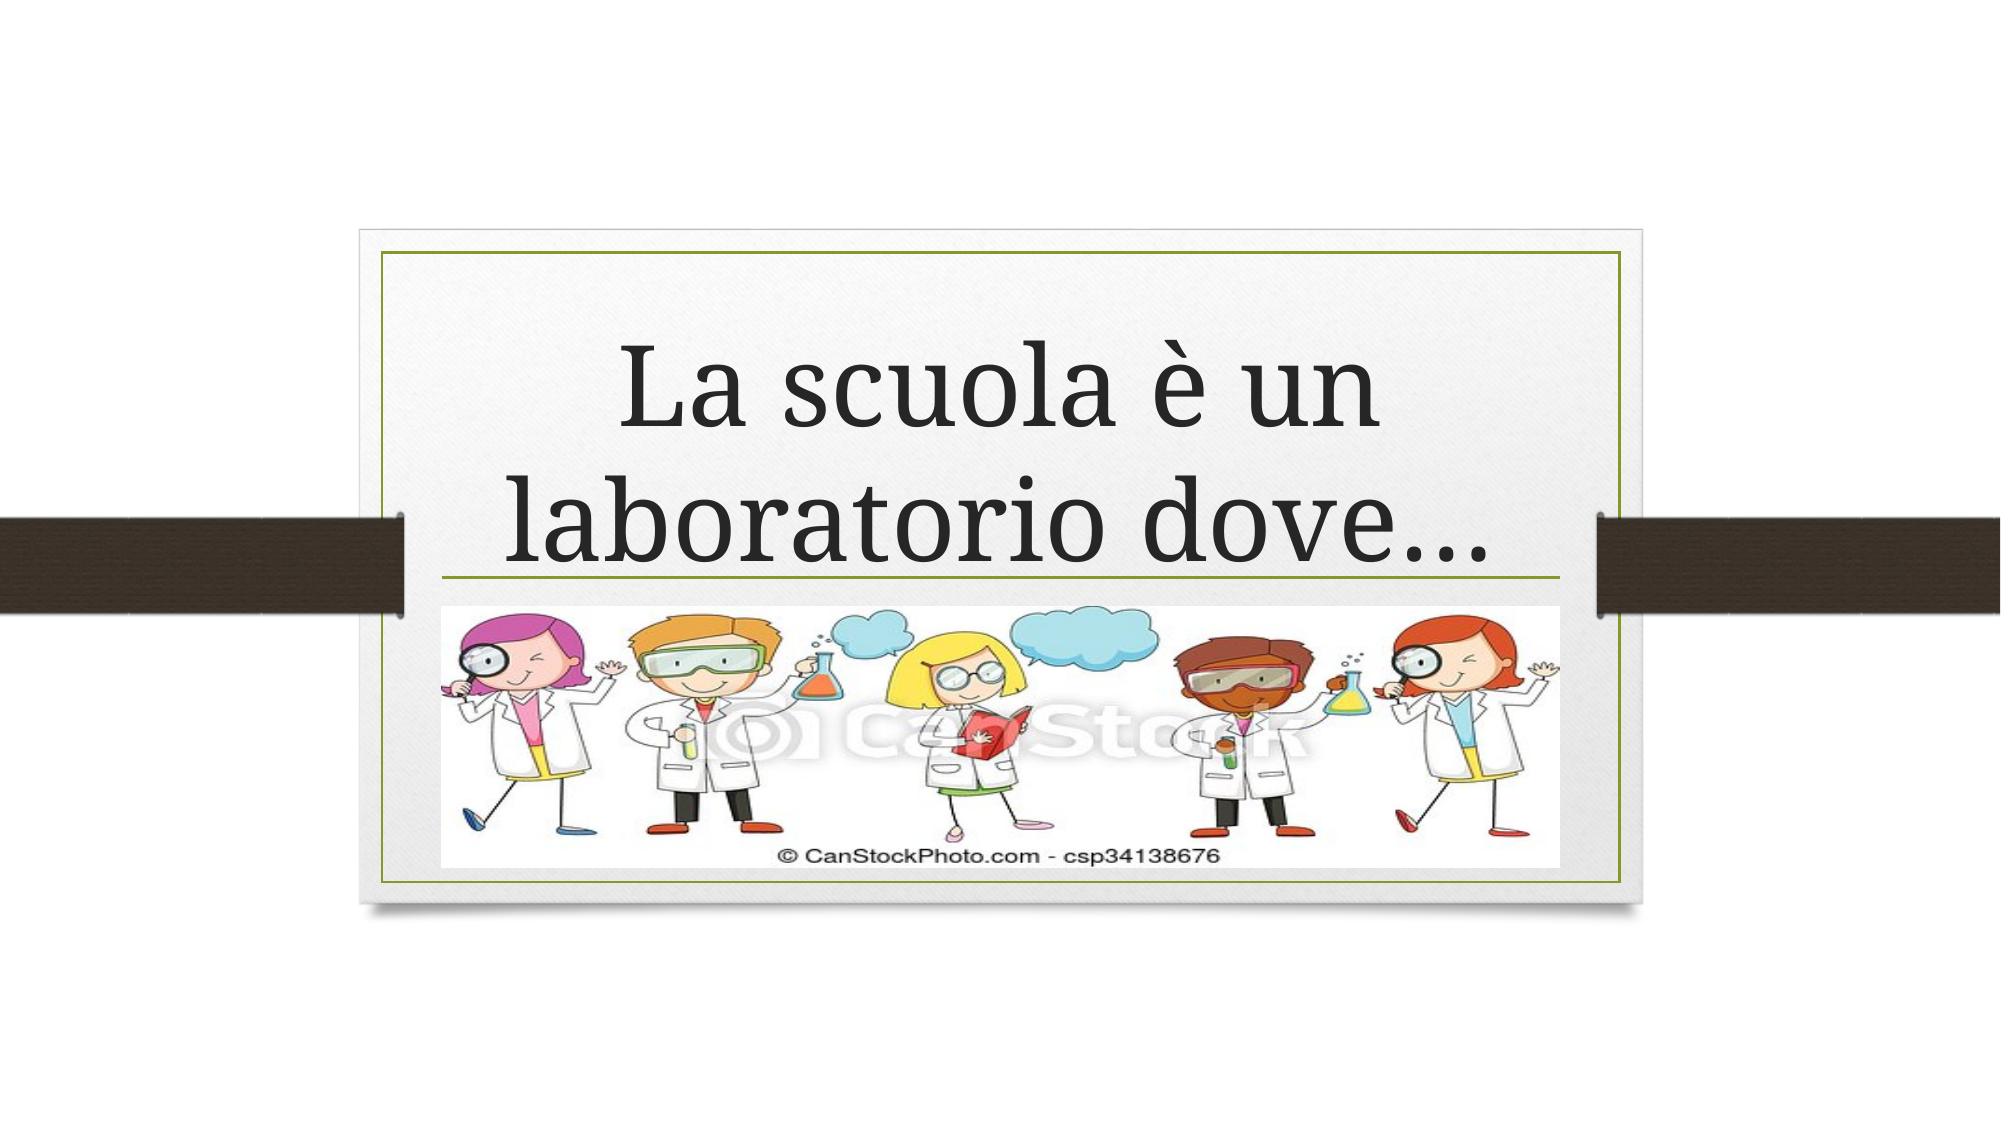

# La scuola è un laboratorio dove…